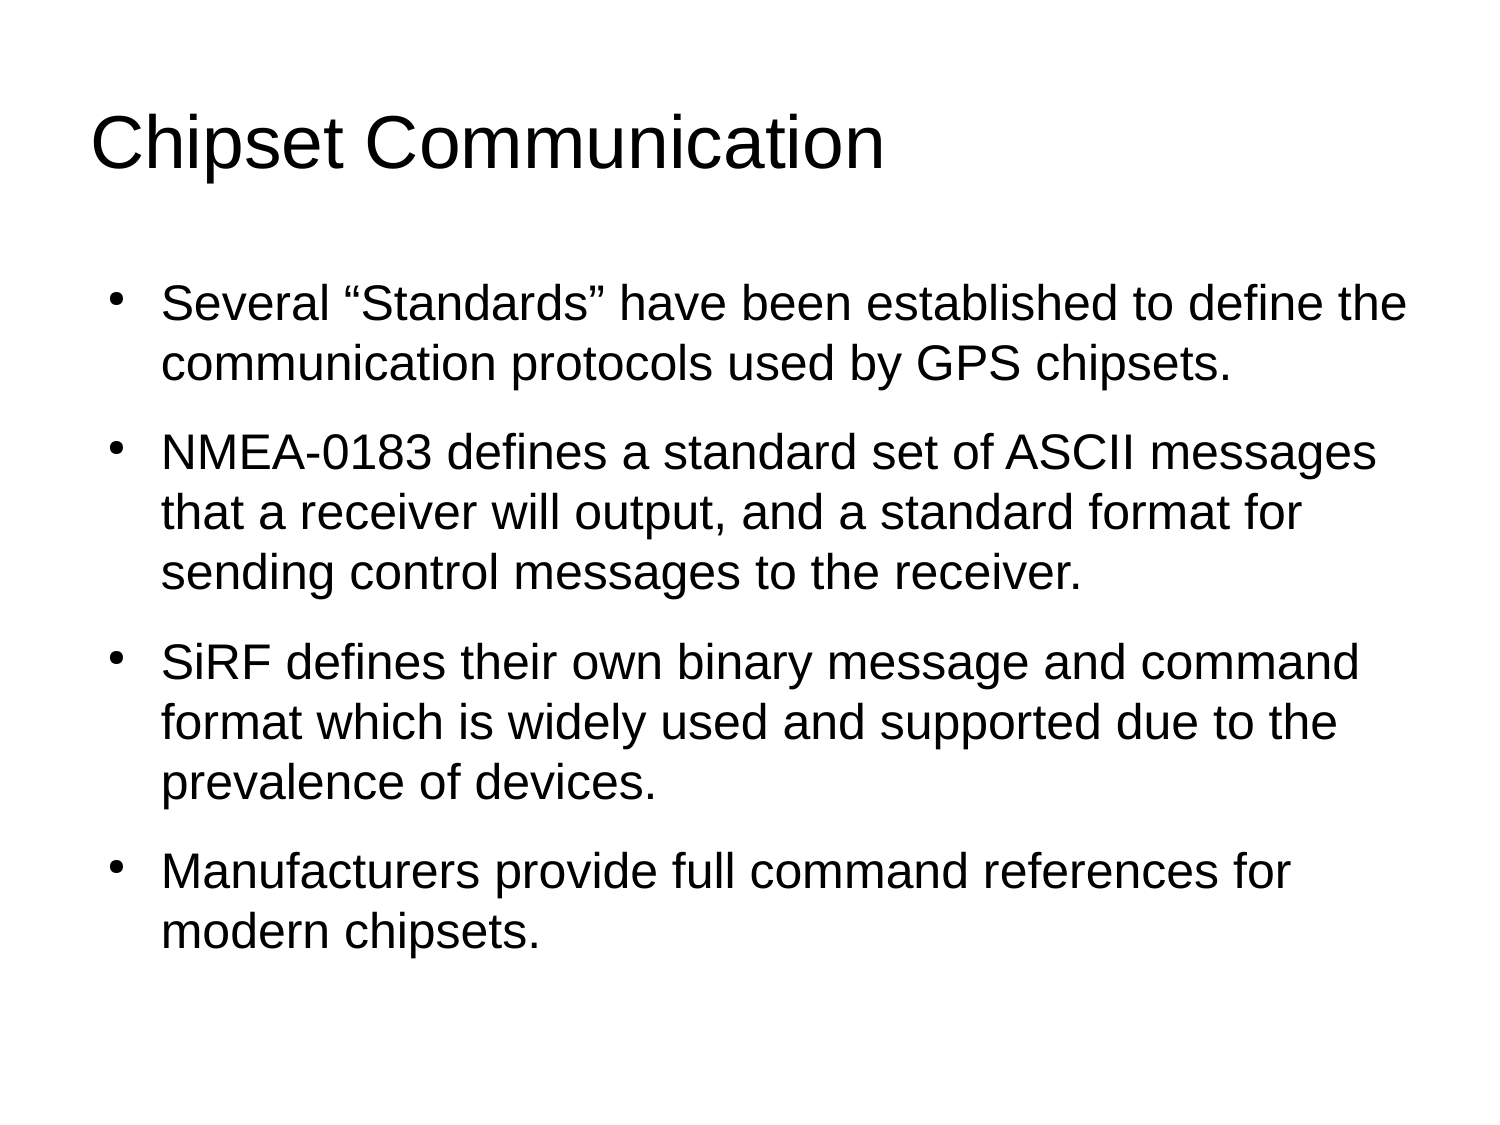

# Chipset Communication
Several “Standards” have been established to define the communication protocols used by GPS chipsets.
NMEA-0183 defines a standard set of ASCII messages that a receiver will output, and a standard format for sending control messages to the receiver.
SiRF defines their own binary message and command format which is widely used and supported due to the prevalence of devices.
Manufacturers provide full command references for modern chipsets.